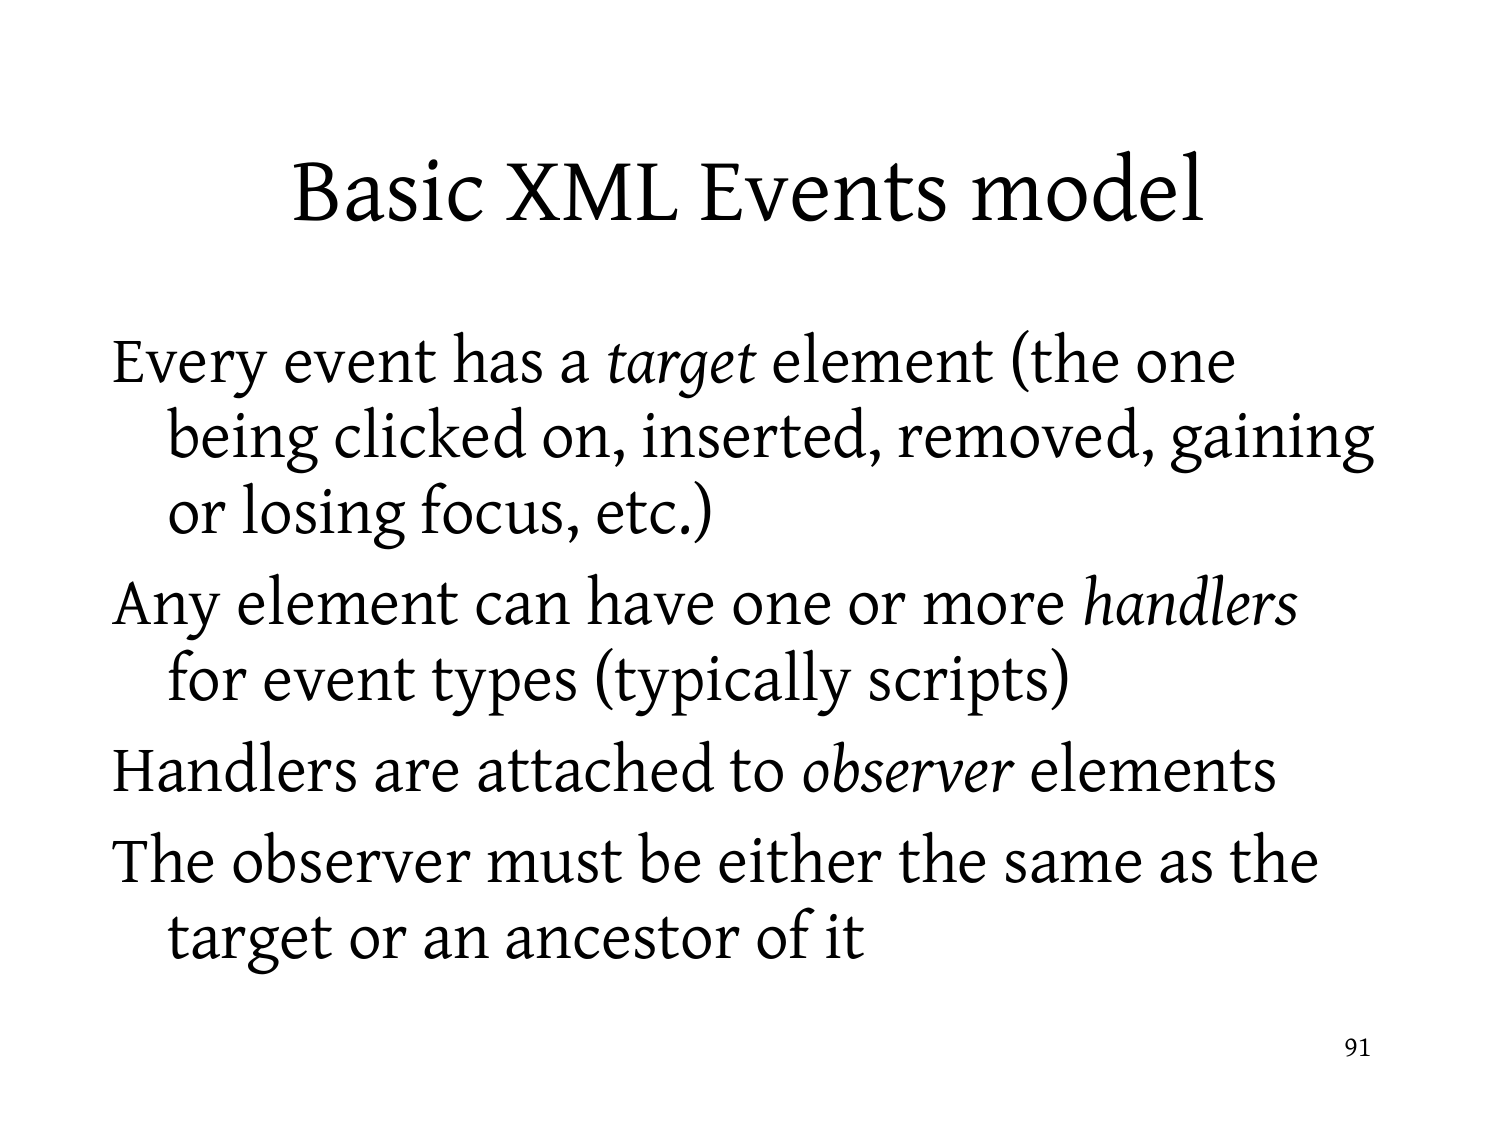

# Basic XML Events model
Every event has a target element (the one being clicked on, inserted, removed, gaining or losing focus, etc.)
Any element can have one or more handlers for event types (typically scripts)
Handlers are attached to observer elements
The observer must be either the same as the target or an ancestor of it